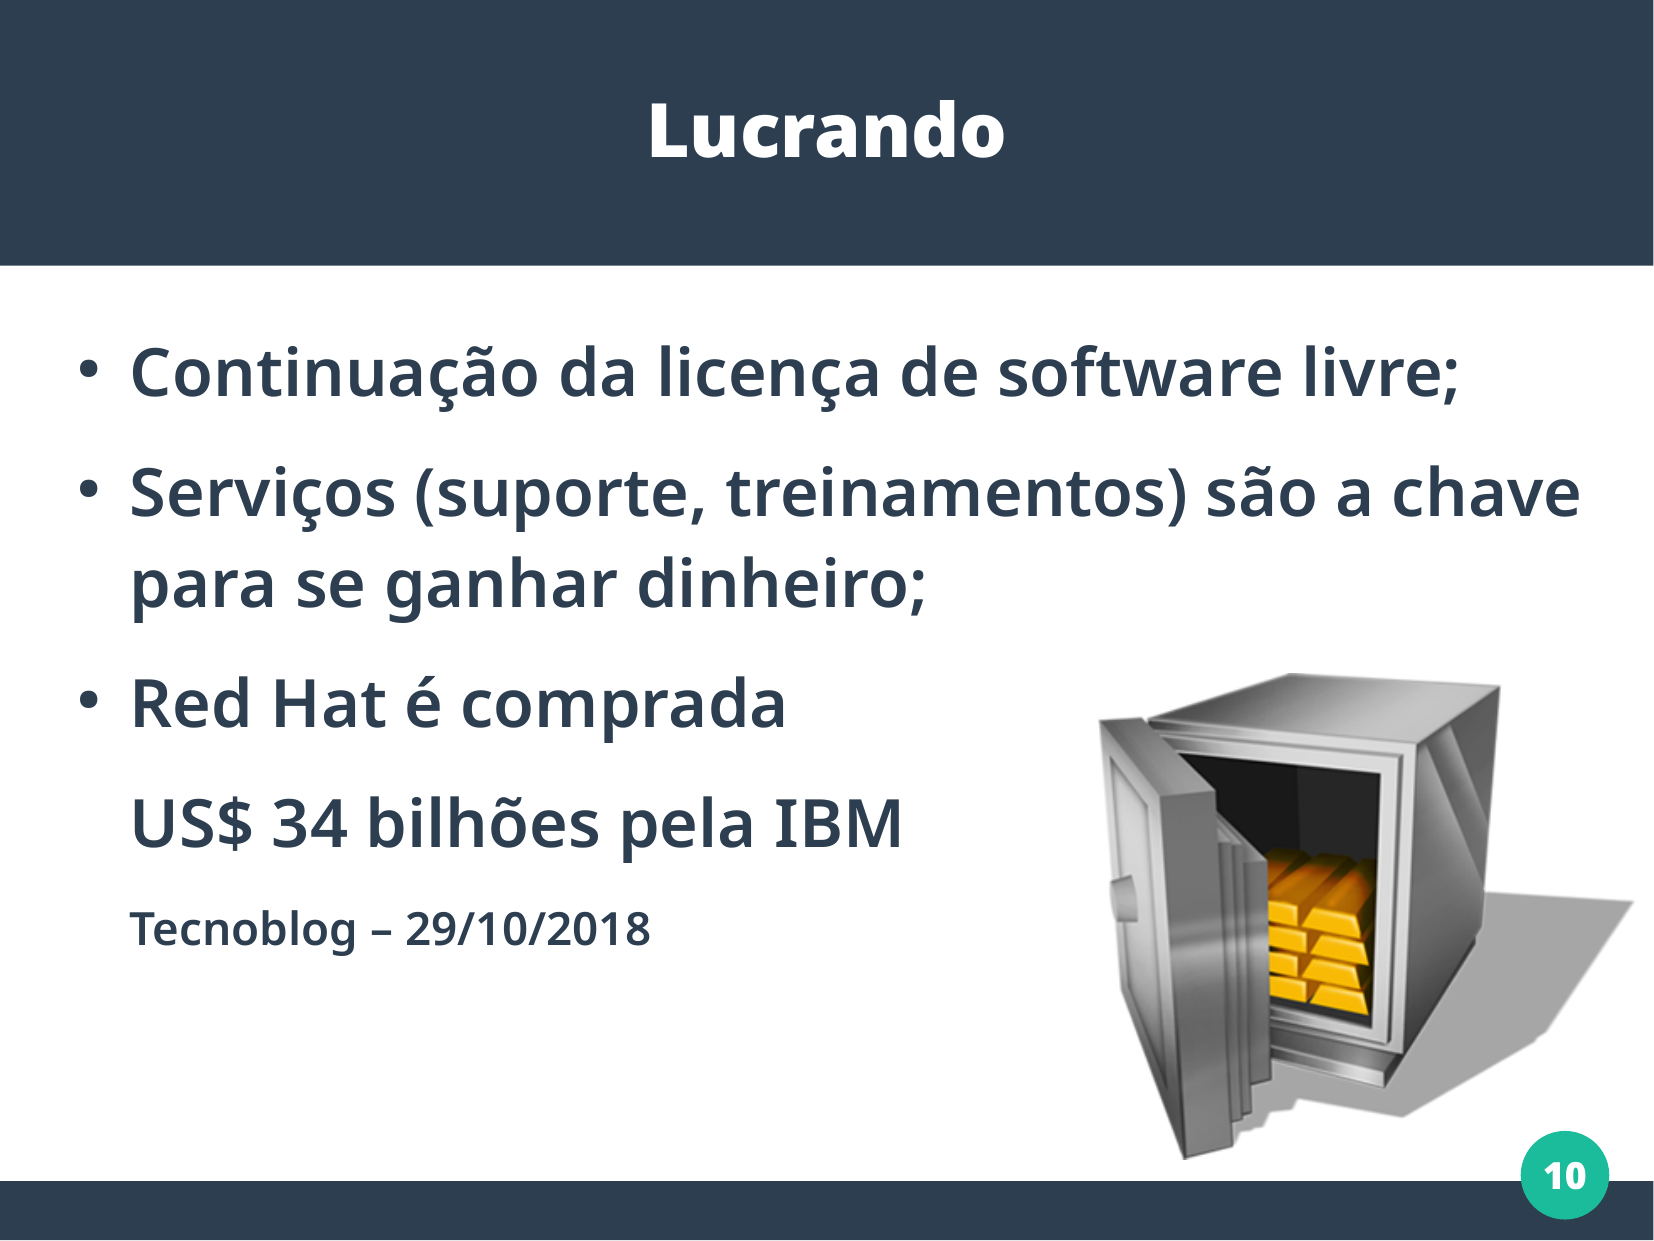

# Lucrando
Continuação da licença de software livre;
Serviços (suporte, treinamentos) são a chave para se ganhar dinheiro;
Red Hat é comprada
US$ 34 bilhões pela IBM
Tecnoblog – 29/10/2018
10